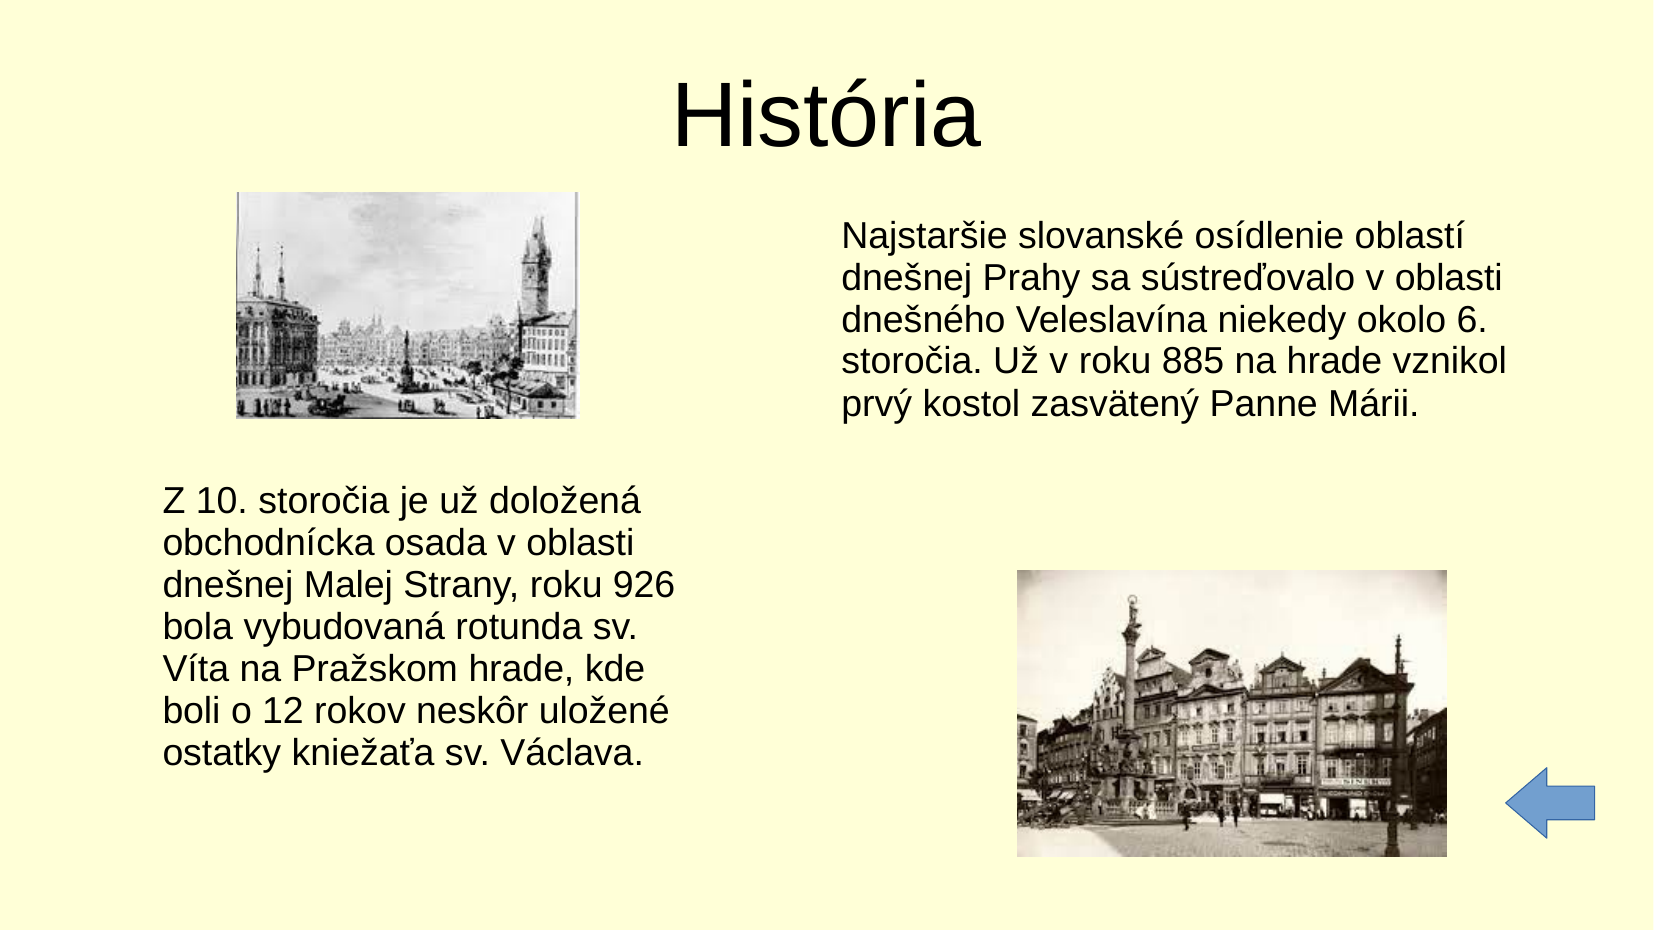

# História
Najstaršie slovanské osídlenie oblastí dnešnej Prahy sa sústreďovalo v oblasti dnešného Veleslavína niekedy okolo 6. storočia. Už v roku 885 na hrade vznikol prvý kostol zasvätený Panne Márii.
Z 10. storočia je už doložená obchodnícka osada v oblasti dnešnej Malej Strany, roku 926 bola vybudovaná rotunda sv. Víta na Pražskom hrade, kde boli o 12 rokov neskôr uložené ostatky kniežaťa sv. Václava.